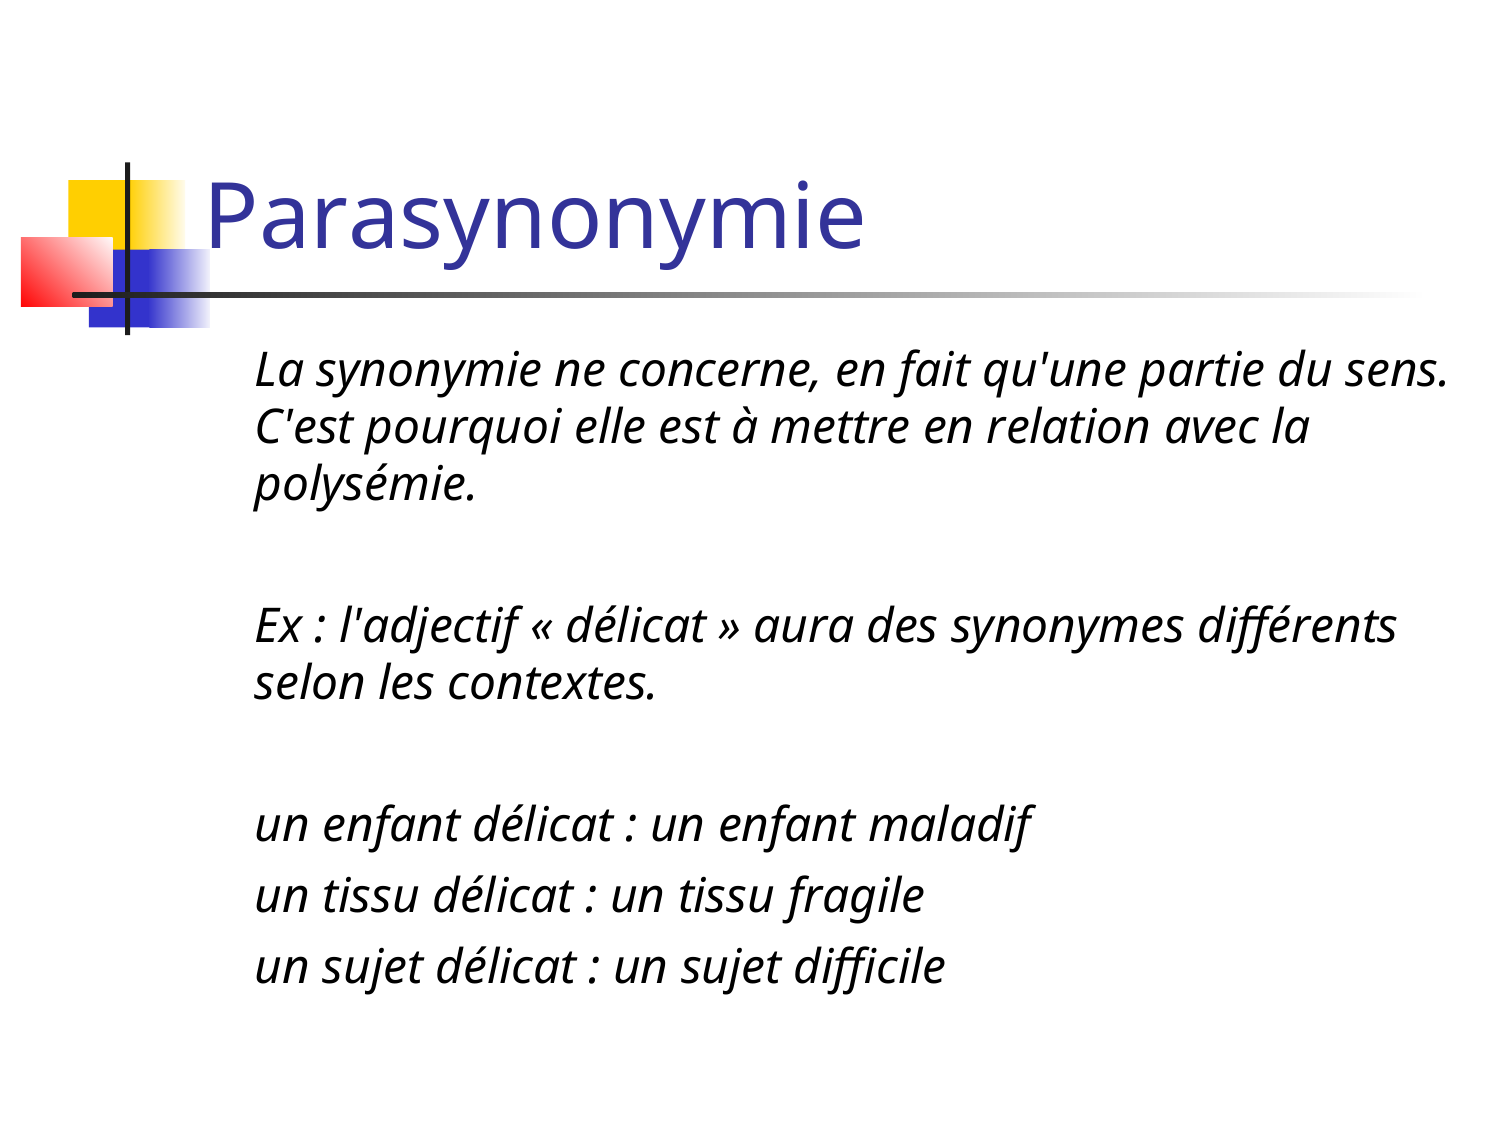

# Parasynonymie
La synonymie ne concerne, en fait qu'une partie du sens. C'est pourquoi elle est à mettre en relation avec la polysémie.
Ex : l'adjectif « délicat » aura des synonymes différents selon les contextes.
un enfant délicat : un enfant maladif
un tissu délicat : un tissu fragile
un sujet délicat : un sujet difficile